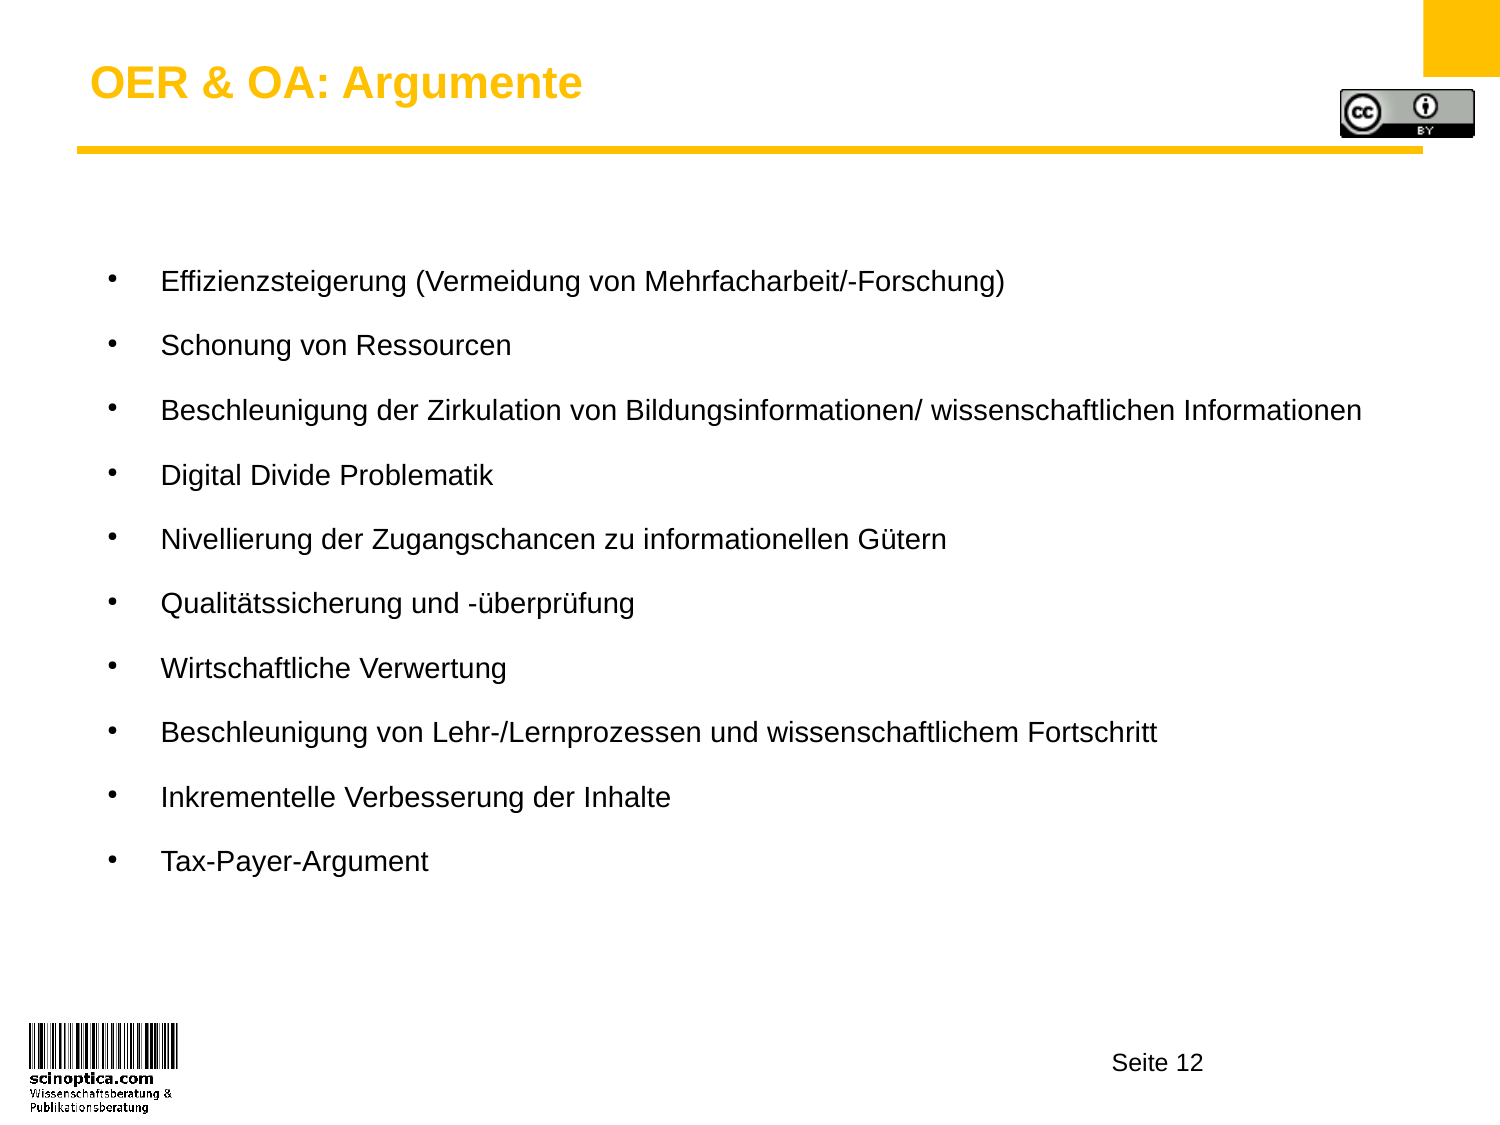

# OER & OA: Argumente
Effizienzsteigerung (Vermeidung von Mehrfacharbeit/-Forschung)
Schonung von Ressourcen
Beschleunigung der Zirkulation von Bildungsinformationen/ wissenschaftlichen Informationen
Digital Divide Problematik
Nivellierung der Zugangschancen zu informationellen Gütern
Qualitätssicherung und -überprüfung
Wirtschaftliche Verwertung
Beschleunigung von Lehr-/Lernprozessen und wissenschaftlichem Fortschritt
Inkrementelle Verbesserung der Inhalte
Tax-Payer-Argument
Seite